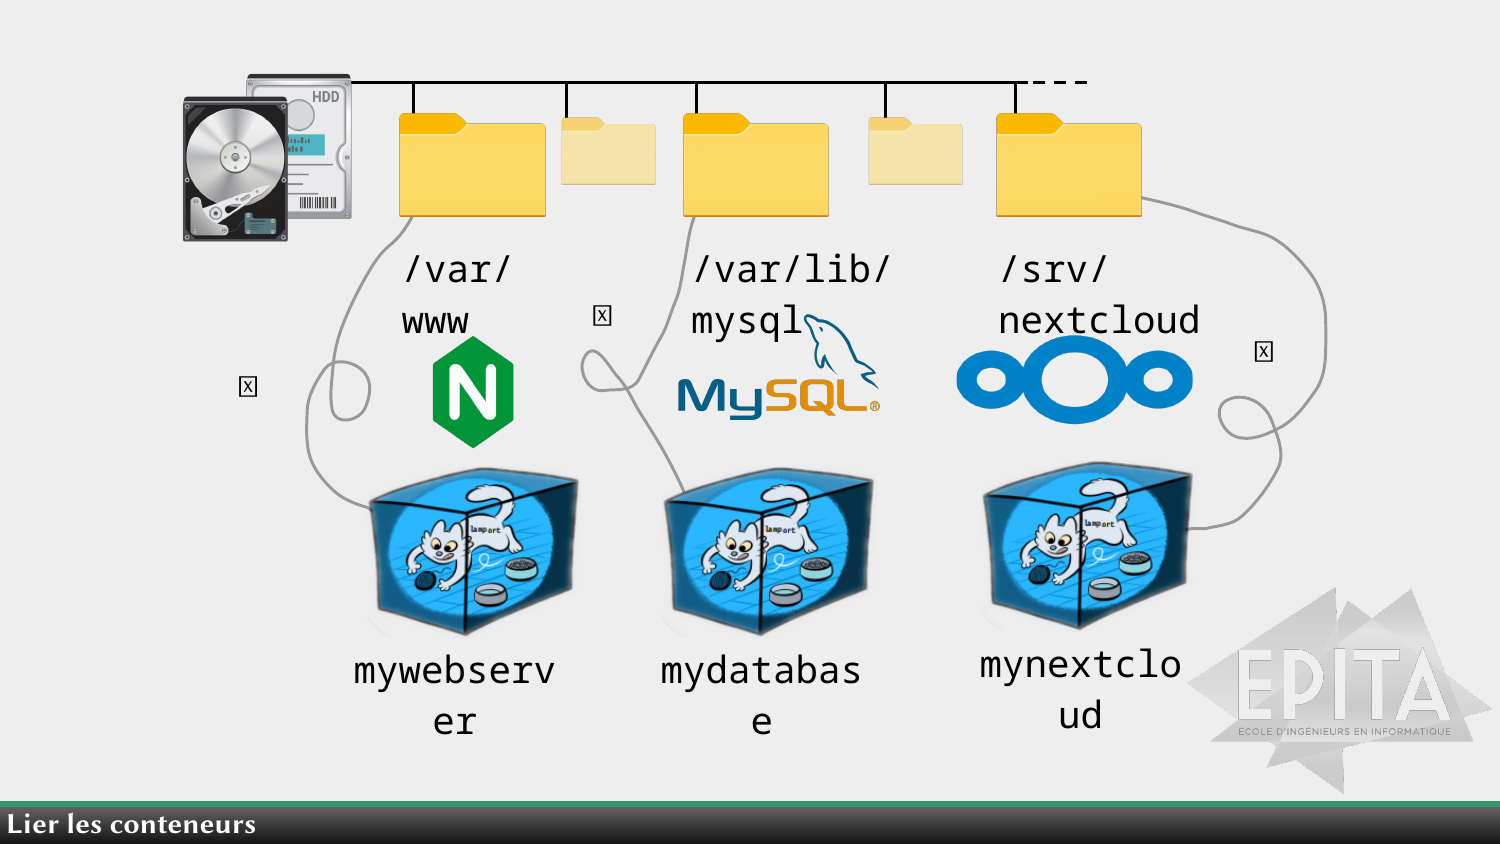

/var/www
/var/lib/mysql
/srv/nextcloud
✅
✅
✅
mynextcloud
mywebserver
mydatabase
# Lier les conteneurs